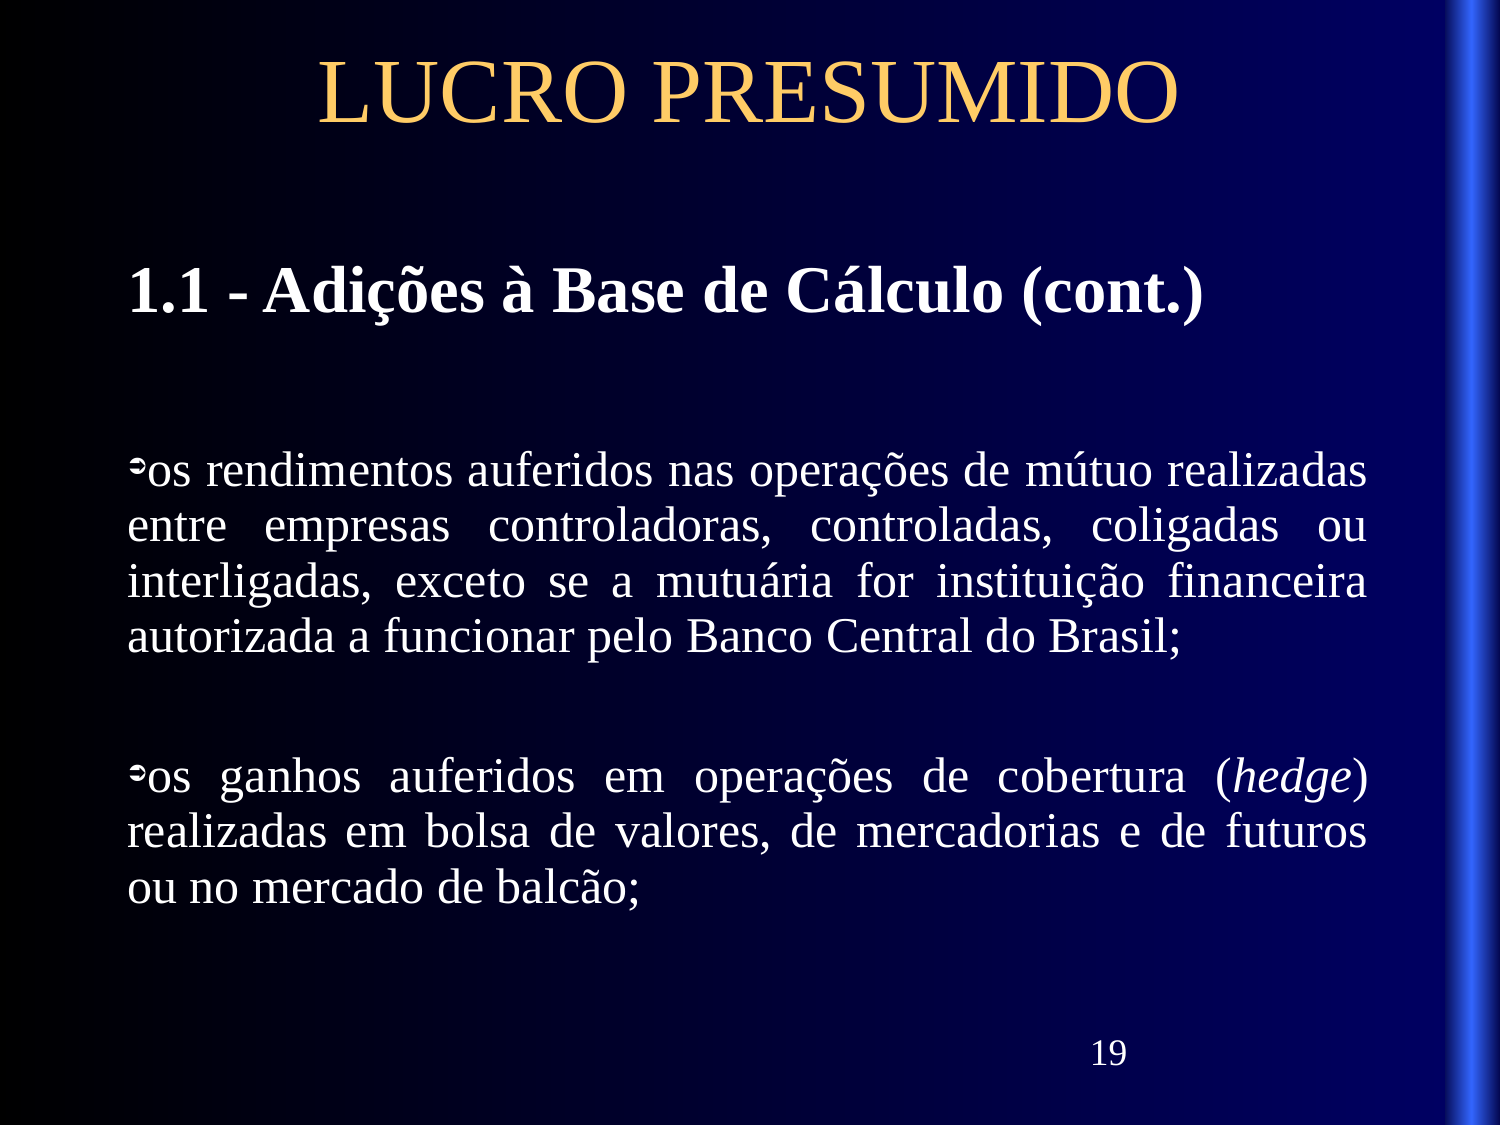

# LUCRO PRESUMIDO
1.1 - Adições à Base de Cálculo (cont.)
os rendimentos auferidos nas operações de mútuo realizadas entre empresas controladoras, controladas, coligadas ou interligadas, exceto se a mutuária for instituição financeira autorizada a funcionar pelo Banco Central do Brasil;
os ganhos auferidos em operações de cobertura (hedge) realizadas em bolsa de valores, de mercadorias e de futuros ou no mercado de balcão;